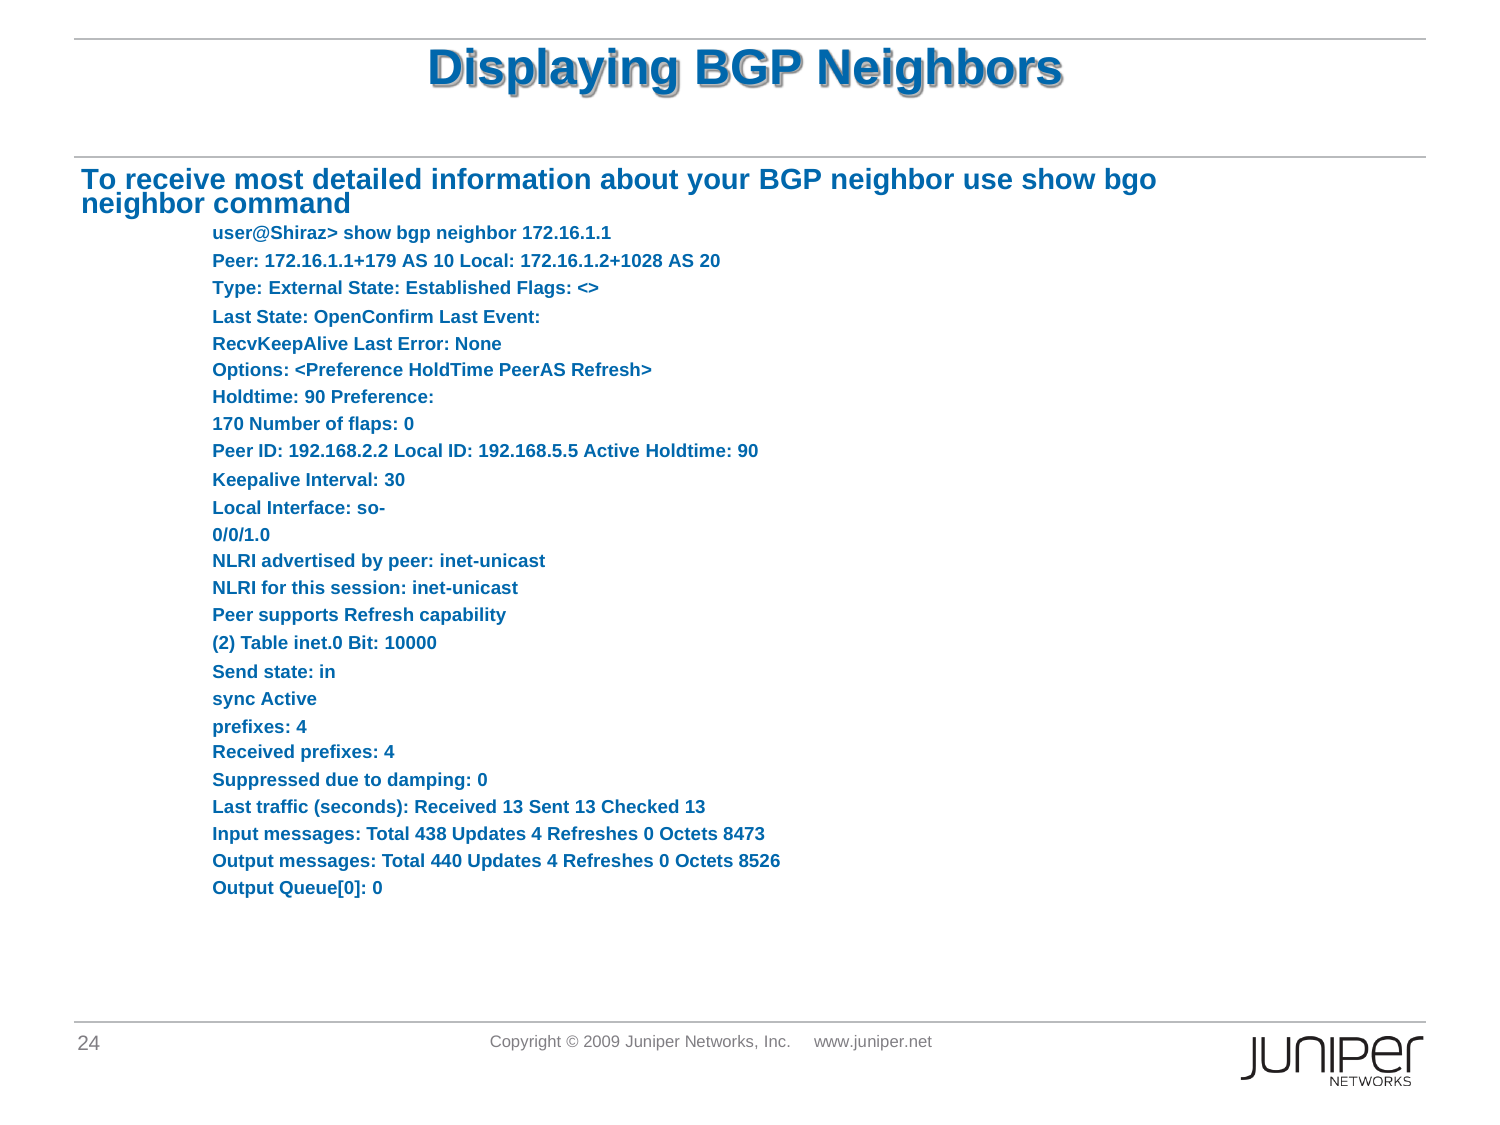

# Displaying BGP Neighbors
To receive most detailed information about your BGP neighbor use show bgo neighbor command
user@Shiraz> show bgp neighbor 172.16.1.1
Peer: 172.16.1.1+179 AS 10 Local: 172.16.1.2+1028 AS 20
Type: External State: Established Flags: <>
Last State: OpenConfirm Last Event: RecvKeepAlive Last Error: None
Options: <Preference HoldTime PeerAS Refresh>
Holdtime: 90 Preference: 170 Number of flaps: 0
Peer ID: 192.168.2.2 Local ID: 192.168.5.5 Active Holdtime: 90
Keepalive Interval: 30 Local Interface: so-0/0/1.0
NLRI advertised by peer: inet-unicast
NLRI for this session: inet-unicast Peer supports Refresh capability (2) Table inet.0 Bit: 10000
Send state: in sync Active prefixes: 4
Received prefixes: 4
Suppressed due to damping: 0
Last traffic (seconds): Received 13 Sent 13 Checked 13
Input messages: Total 438 Updates 4 Refreshes 0 Octets 8473
Output messages: Total 440 Updates 4 Refreshes 0 Octets 8526
Output Queue[0]: 0
Copyright © 2009 Juniper Networks, Inc.	www.juniper.net